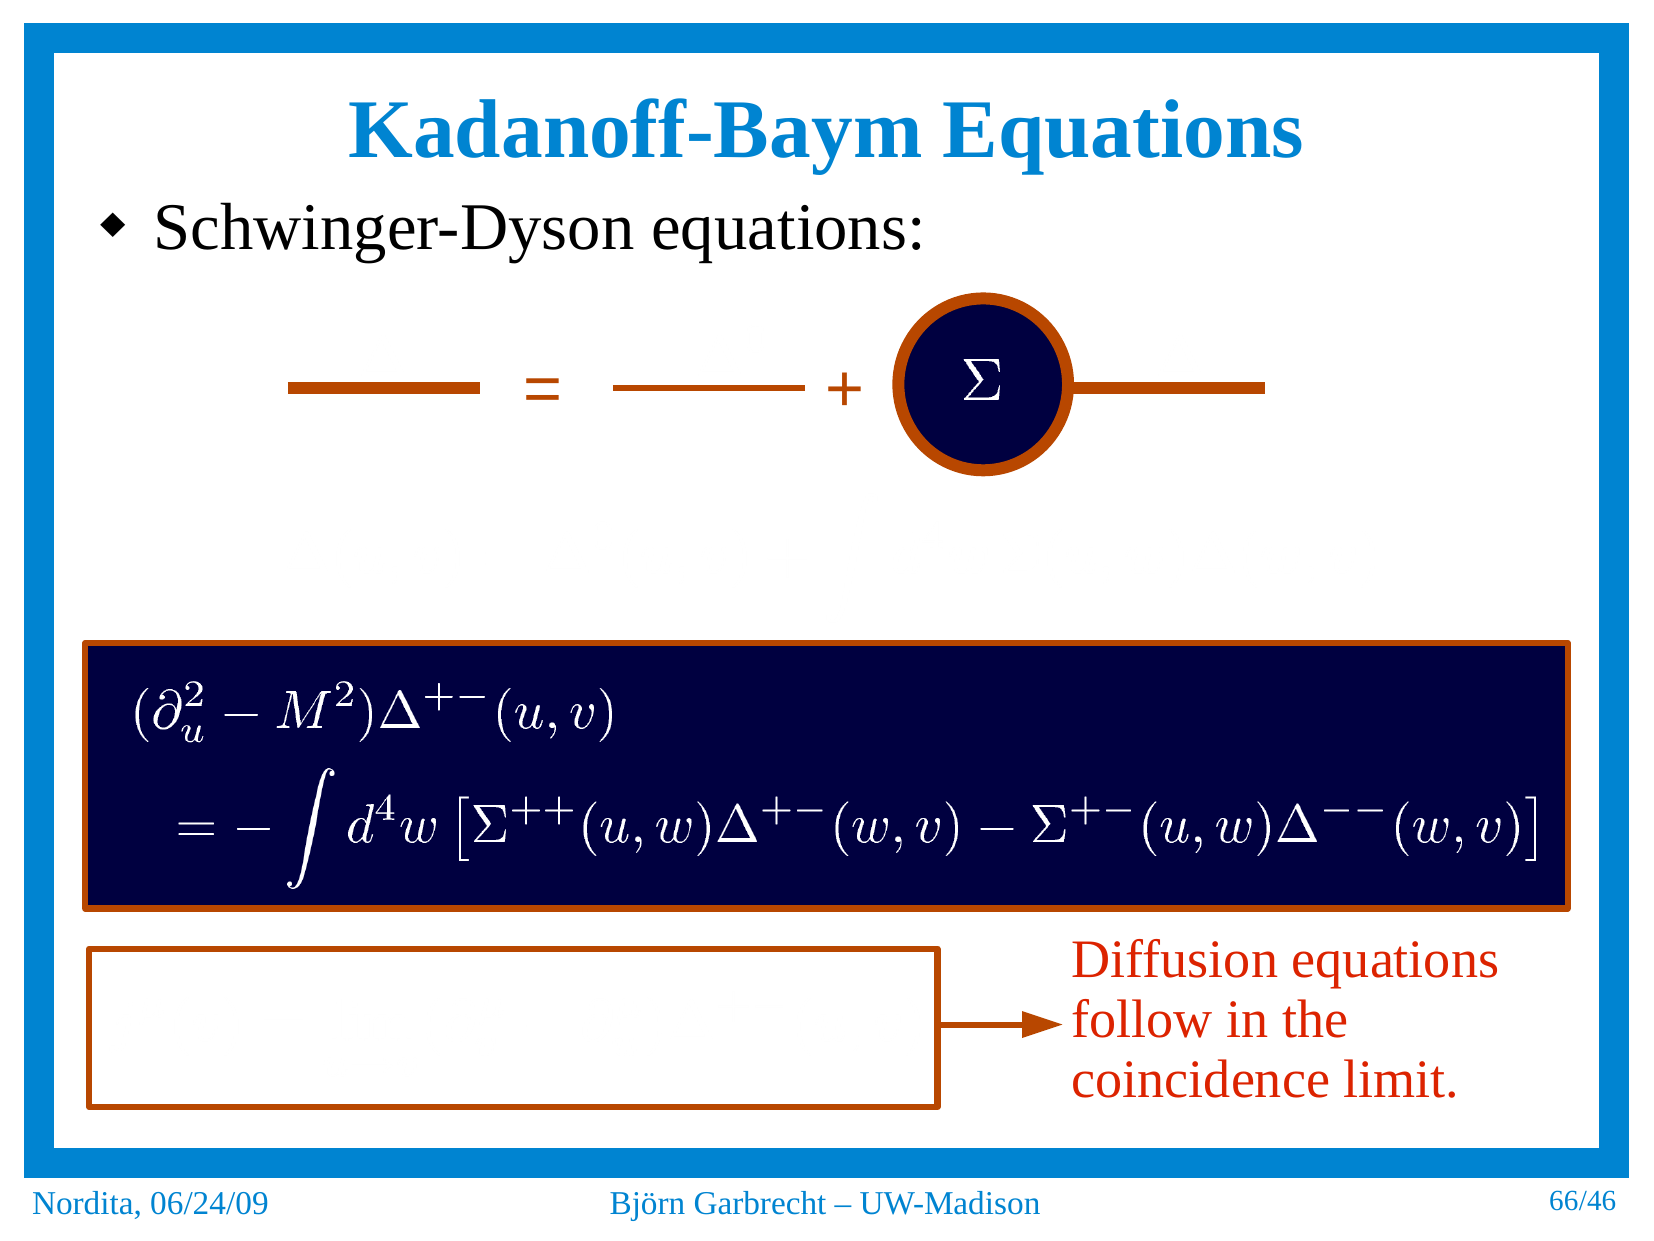

# Kadanoff-Baym Equations
Schwinger-Dyson equations:
=
+
Diffusion equations
follow in the
coincidence limit.
Björn Garbrecht – UW-Madison
66